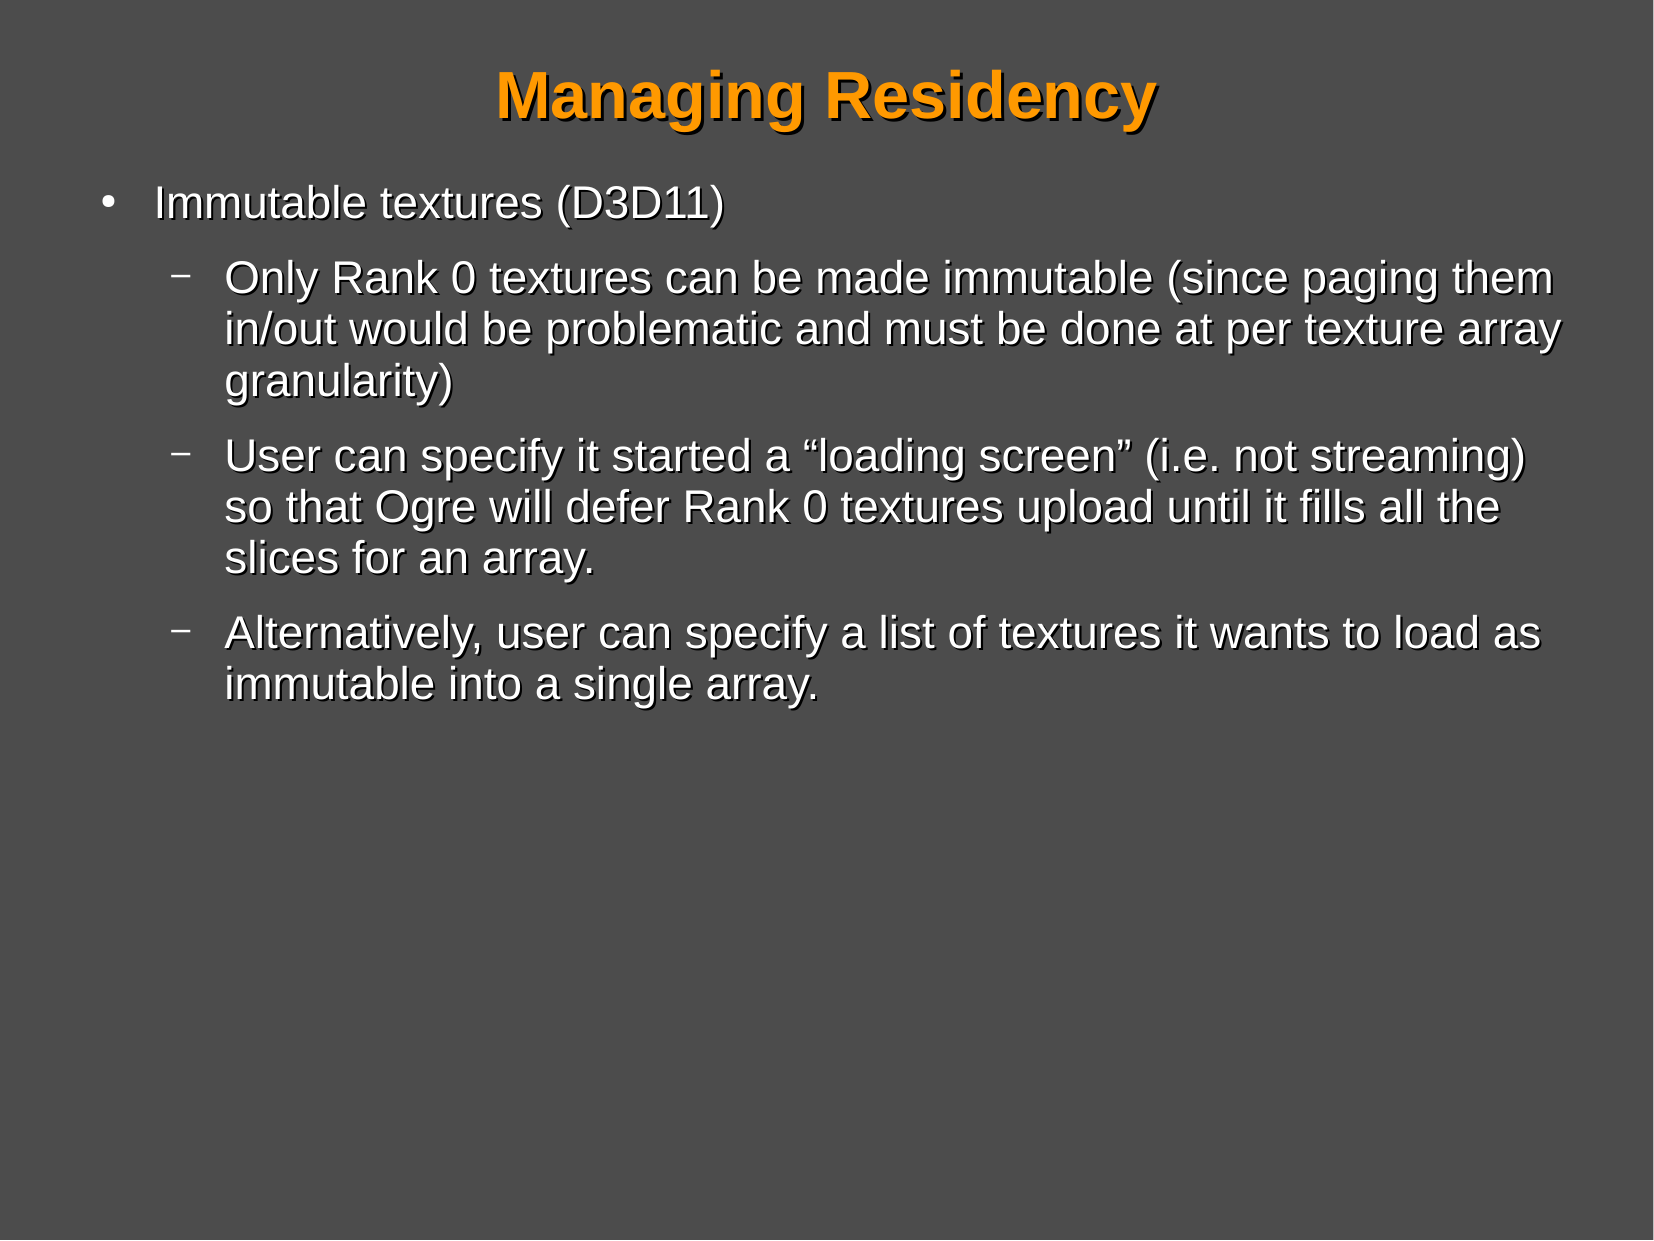

# Managing Residency
Immutable textures (D3D11)
Only Rank 0 textures can be made immutable (since paging them in/out would be problematic and must be done at per texture array granularity)
User can specify it started a “loading screen” (i.e. not streaming) so that Ogre will defer Rank 0 textures upload until it fills all the slices for an array.
Alternatively, user can specify a list of textures it wants to load as immutable into a single array.